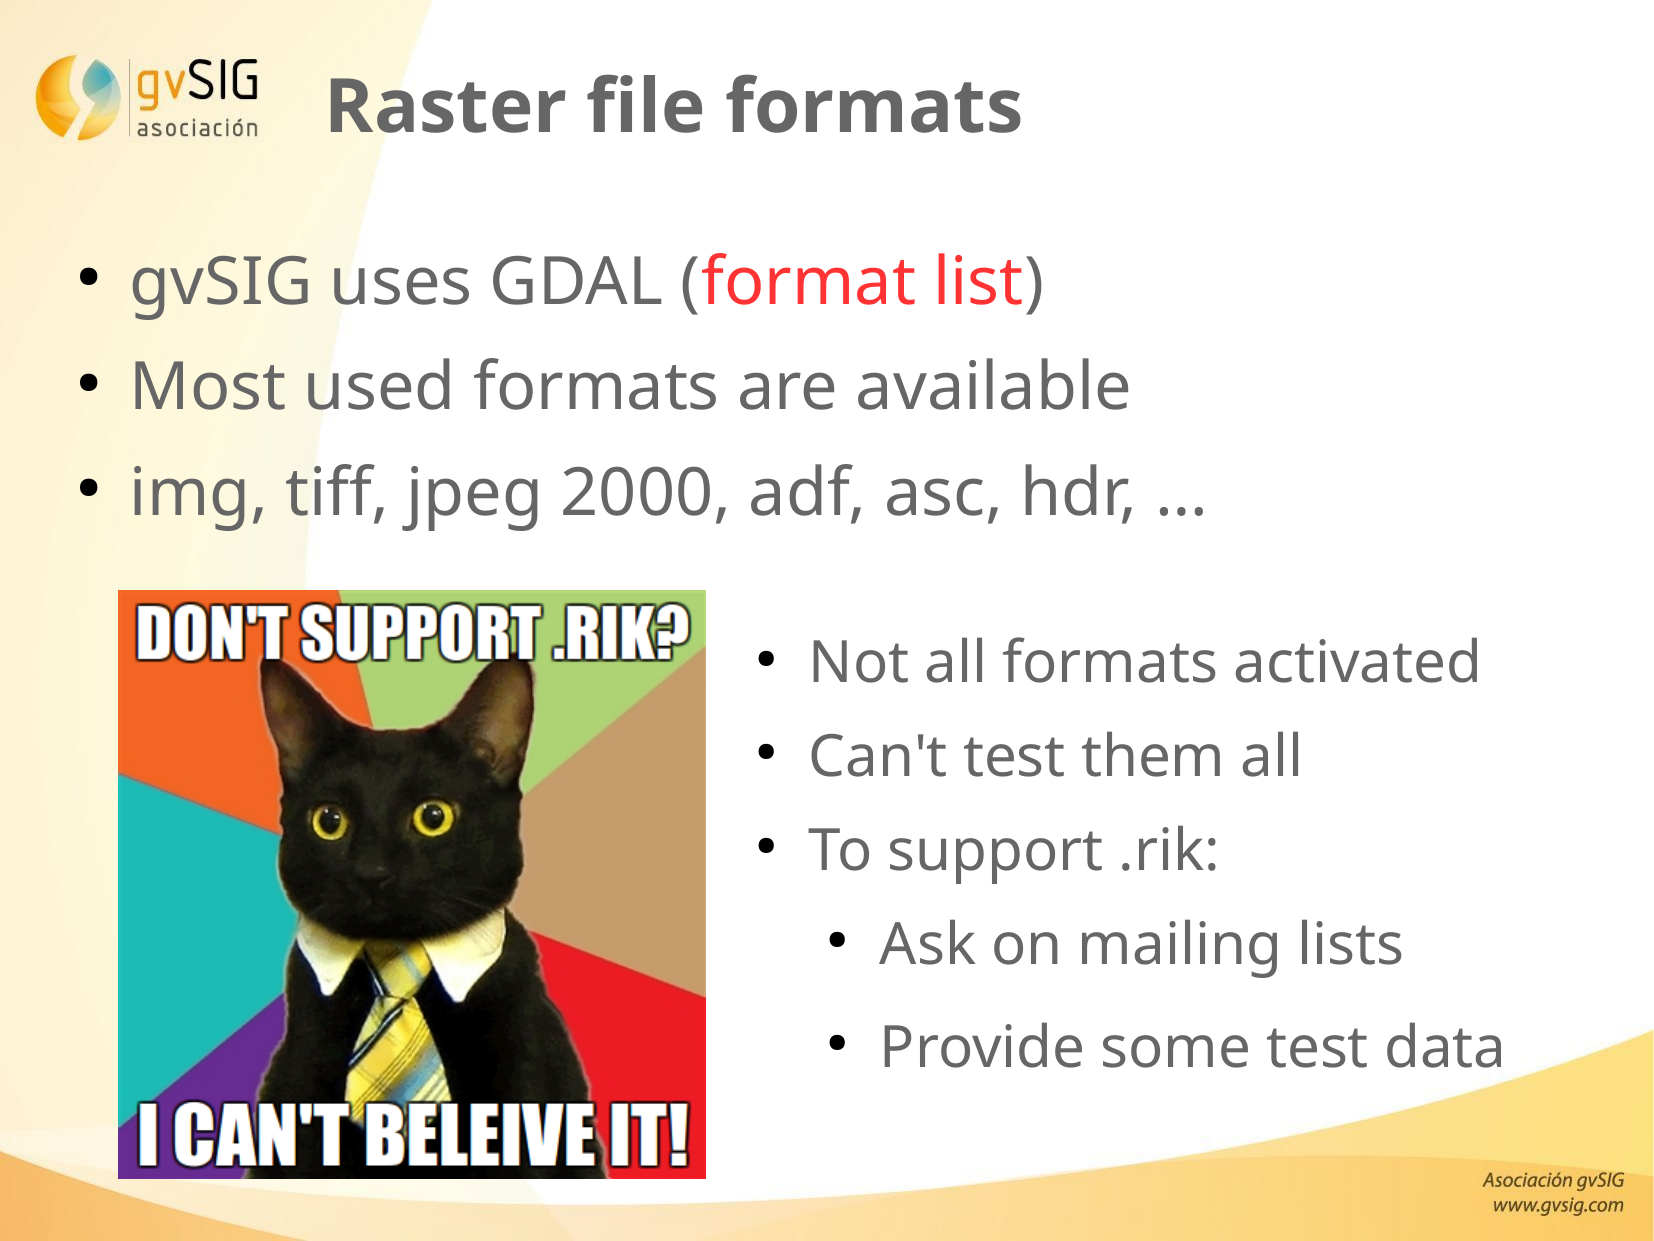

# Raster file formats
gvSIG uses GDAL (format list)
Most used formats are available
img, tiff, jpeg 2000, adf, asc, hdr, …
Not all formats activated
Can't test them all
To support .rik:
Ask on mailing lists
Provide some test data